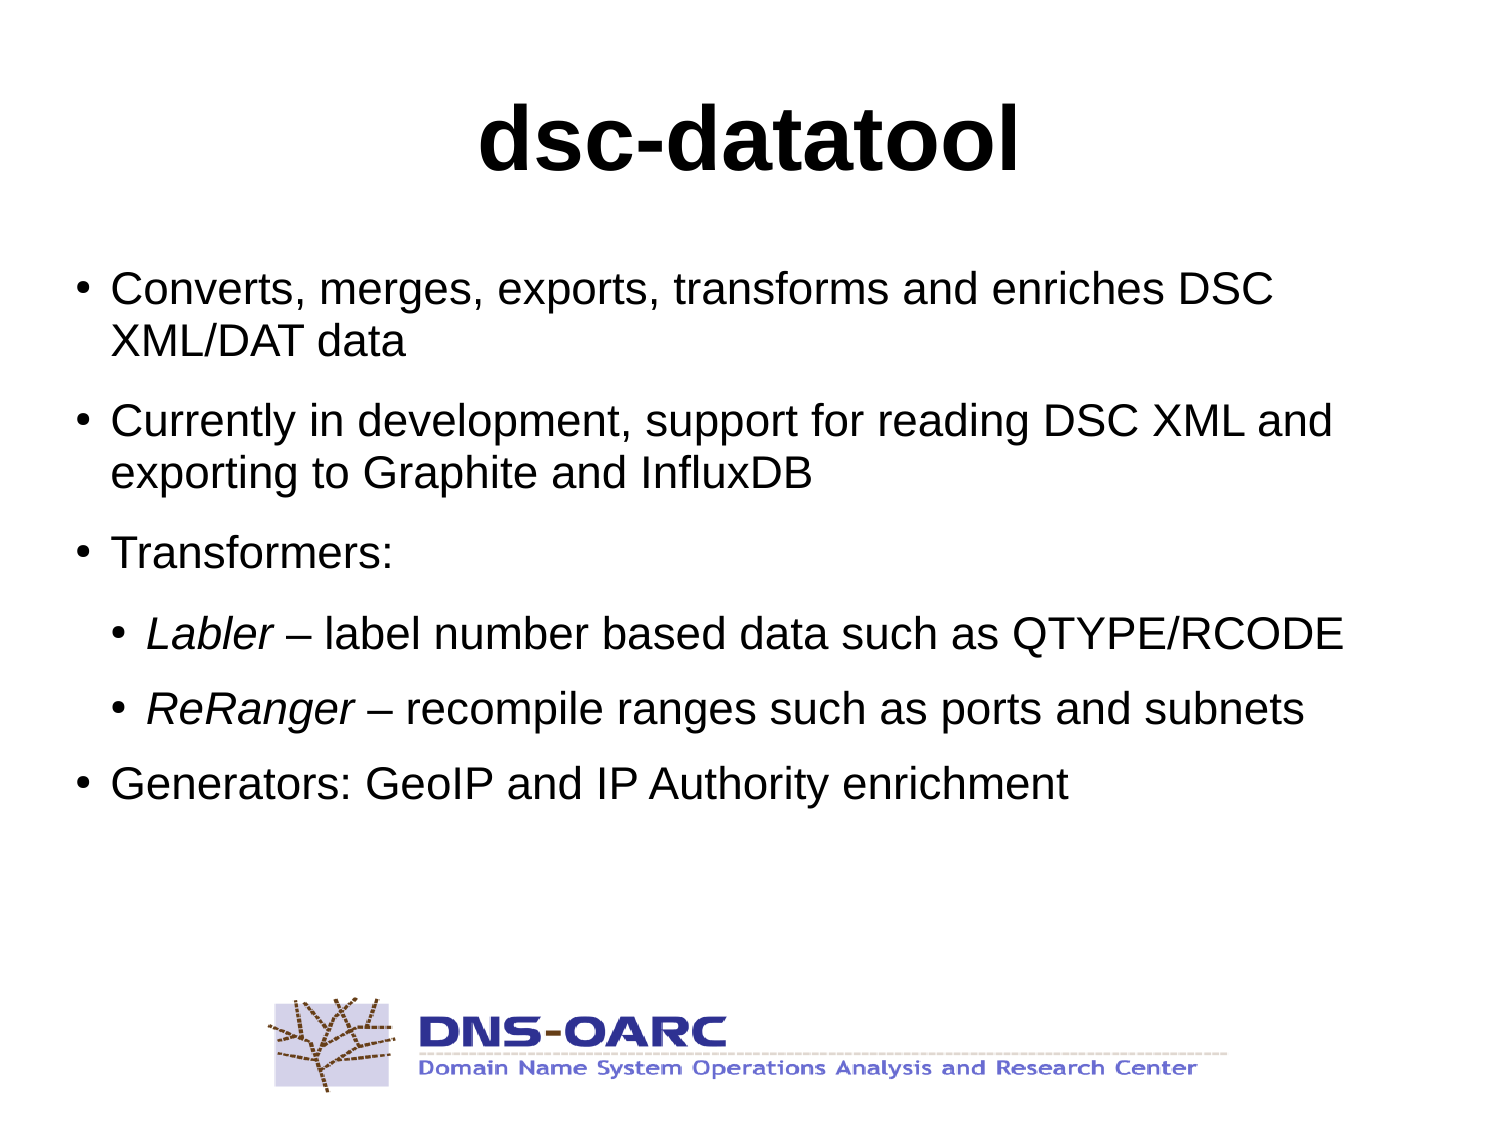

# dsc-datatool
Converts, merges, exports, transforms and enriches DSC XML/DAT data
Currently in development, support for reading DSC XML and exporting to Graphite and InfluxDB
Transformers:
Labler – label number based data such as QTYPE/RCODE
ReRanger – recompile ranges such as ports and subnets
Generators: GeoIP and IP Authority enrichment